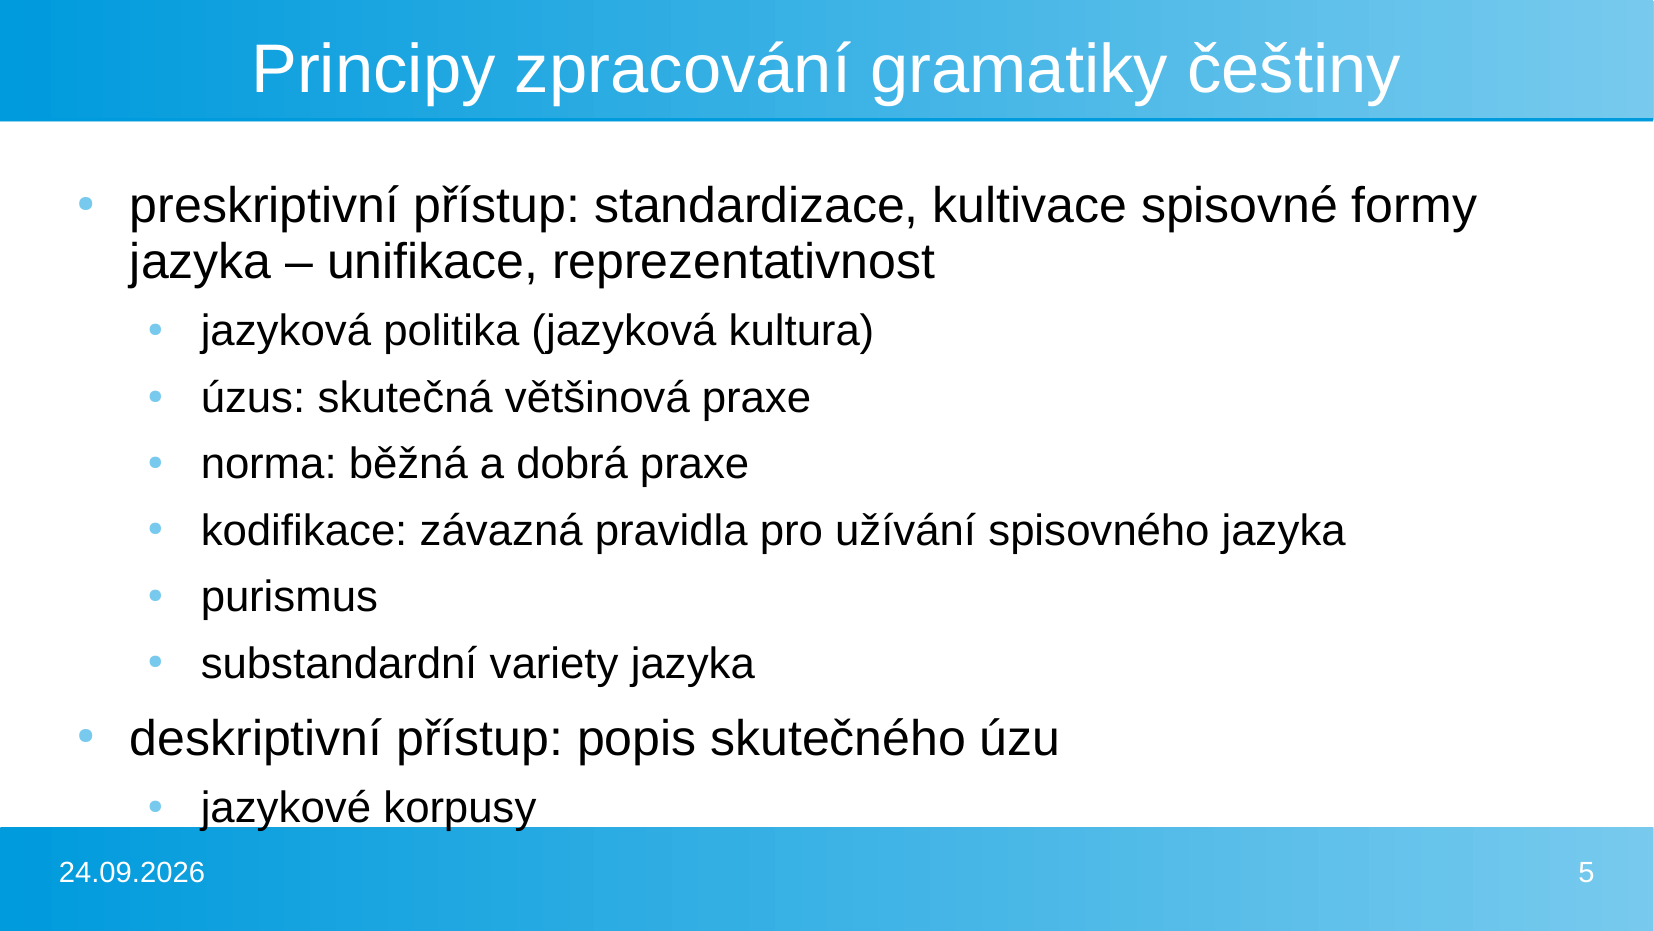

# Principy zpracování gramatiky češtiny
preskriptivní přístup: standardizace, kultivace spisovné formy jazyka – unifikace, reprezentativnost
jazyková politika (jazyková kultura)
úzus: skutečná většinová praxe
norma: běžná a dobrá praxe
kodifikace: závazná pravidla pro užívání spisovného jazyka
purismus
substandardní variety jazyka
deskriptivní přístup: popis skutečného úzu
jazykové korpusy
5